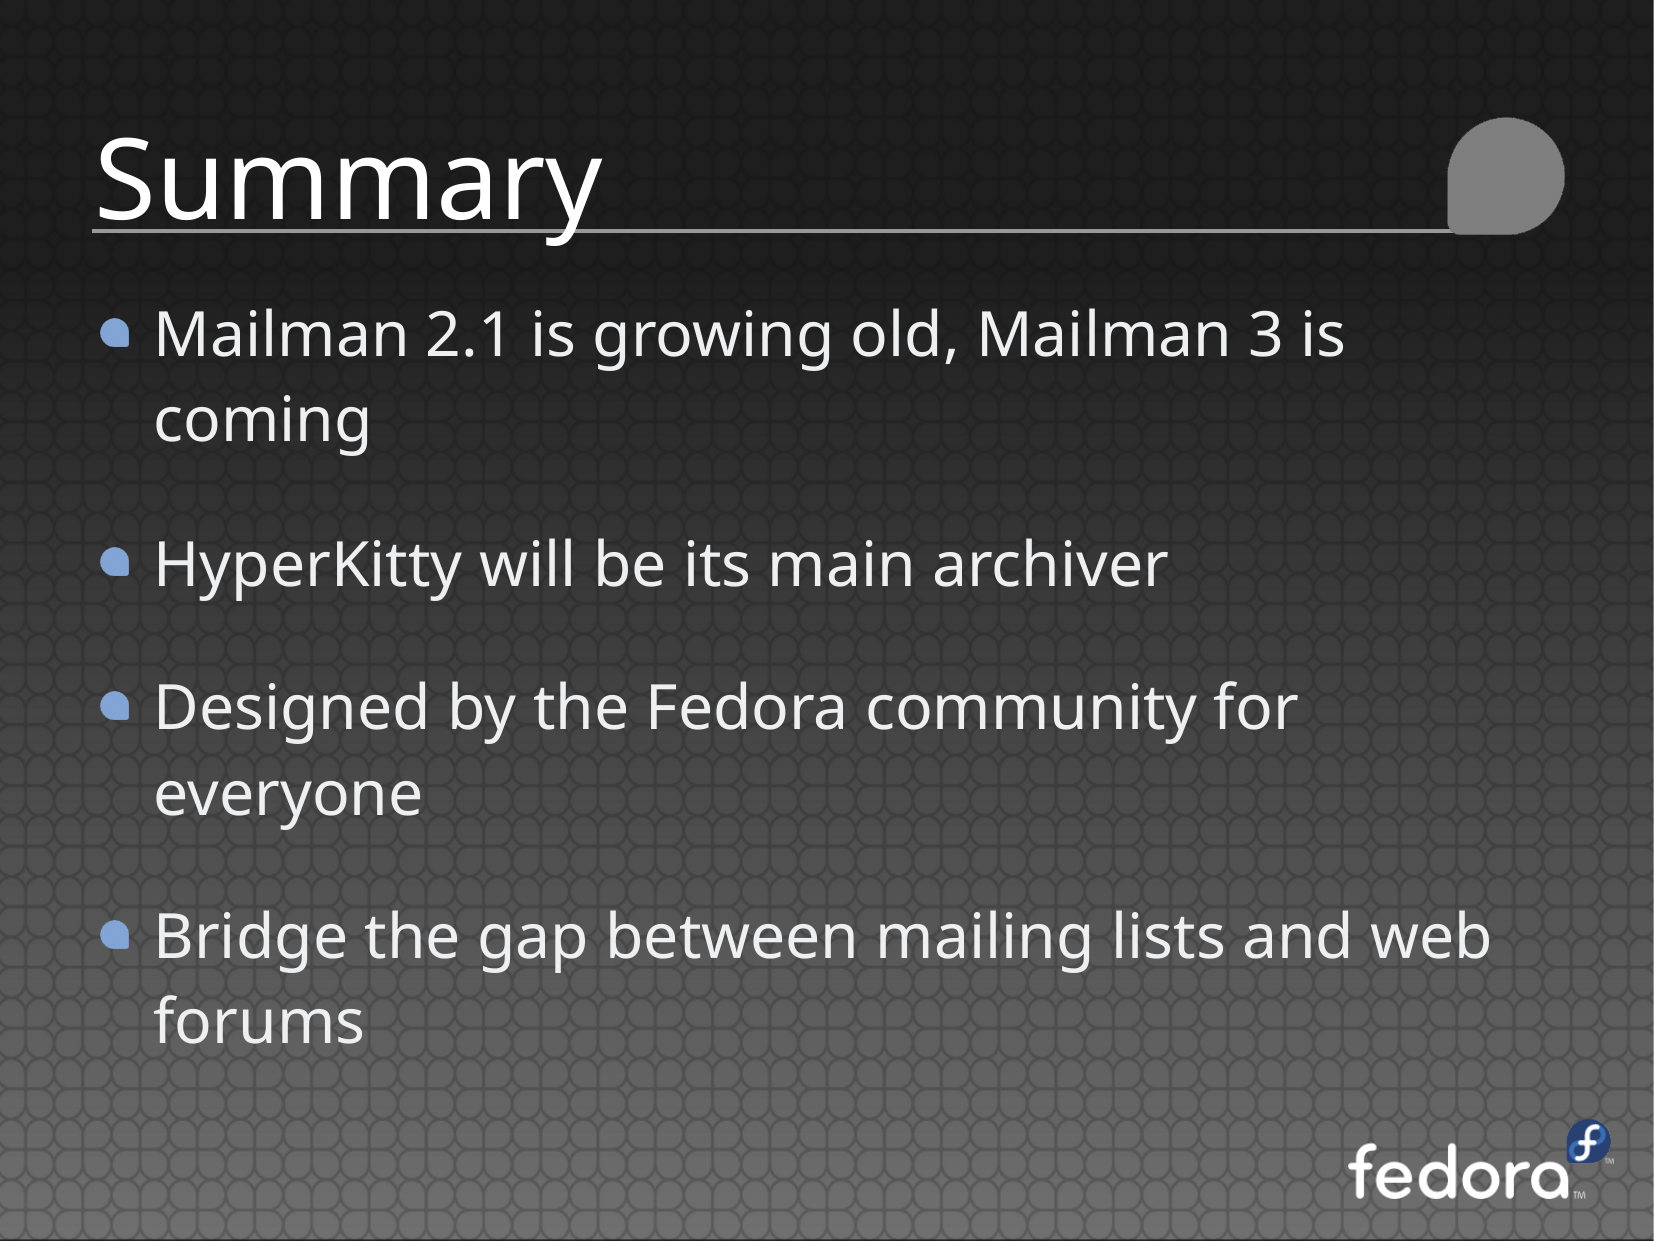

Summary
# Mailman 2.1 is growing old, Mailman 3 is coming
HyperKitty will be its main archiver
Designed by the Fedora community for everyone
Bridge the gap between mailing lists and web forums